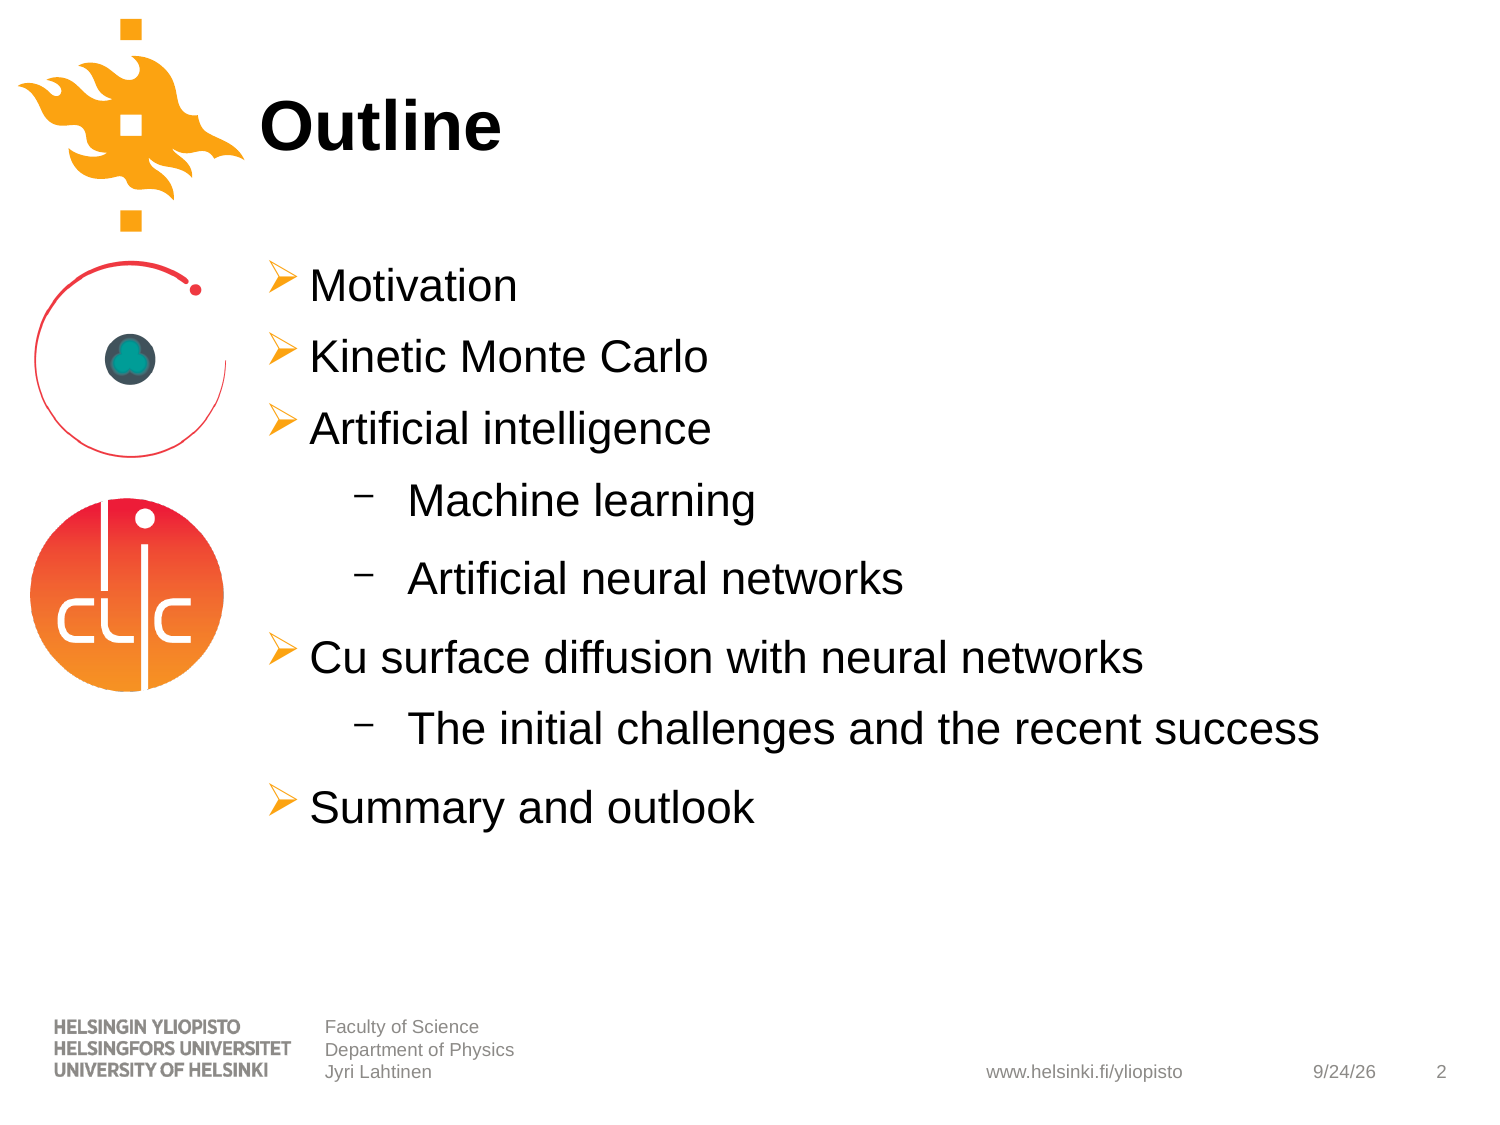

# Outline
Motivation
Kinetic Monte Carlo
Artificial intelligence
Machine learning
Artificial neural networks
Cu surface diffusion with neural networks
The initial challenges and the recent success
Summary and outlook
Faculty of Science
Department of Physics
Jyri Lahtinen